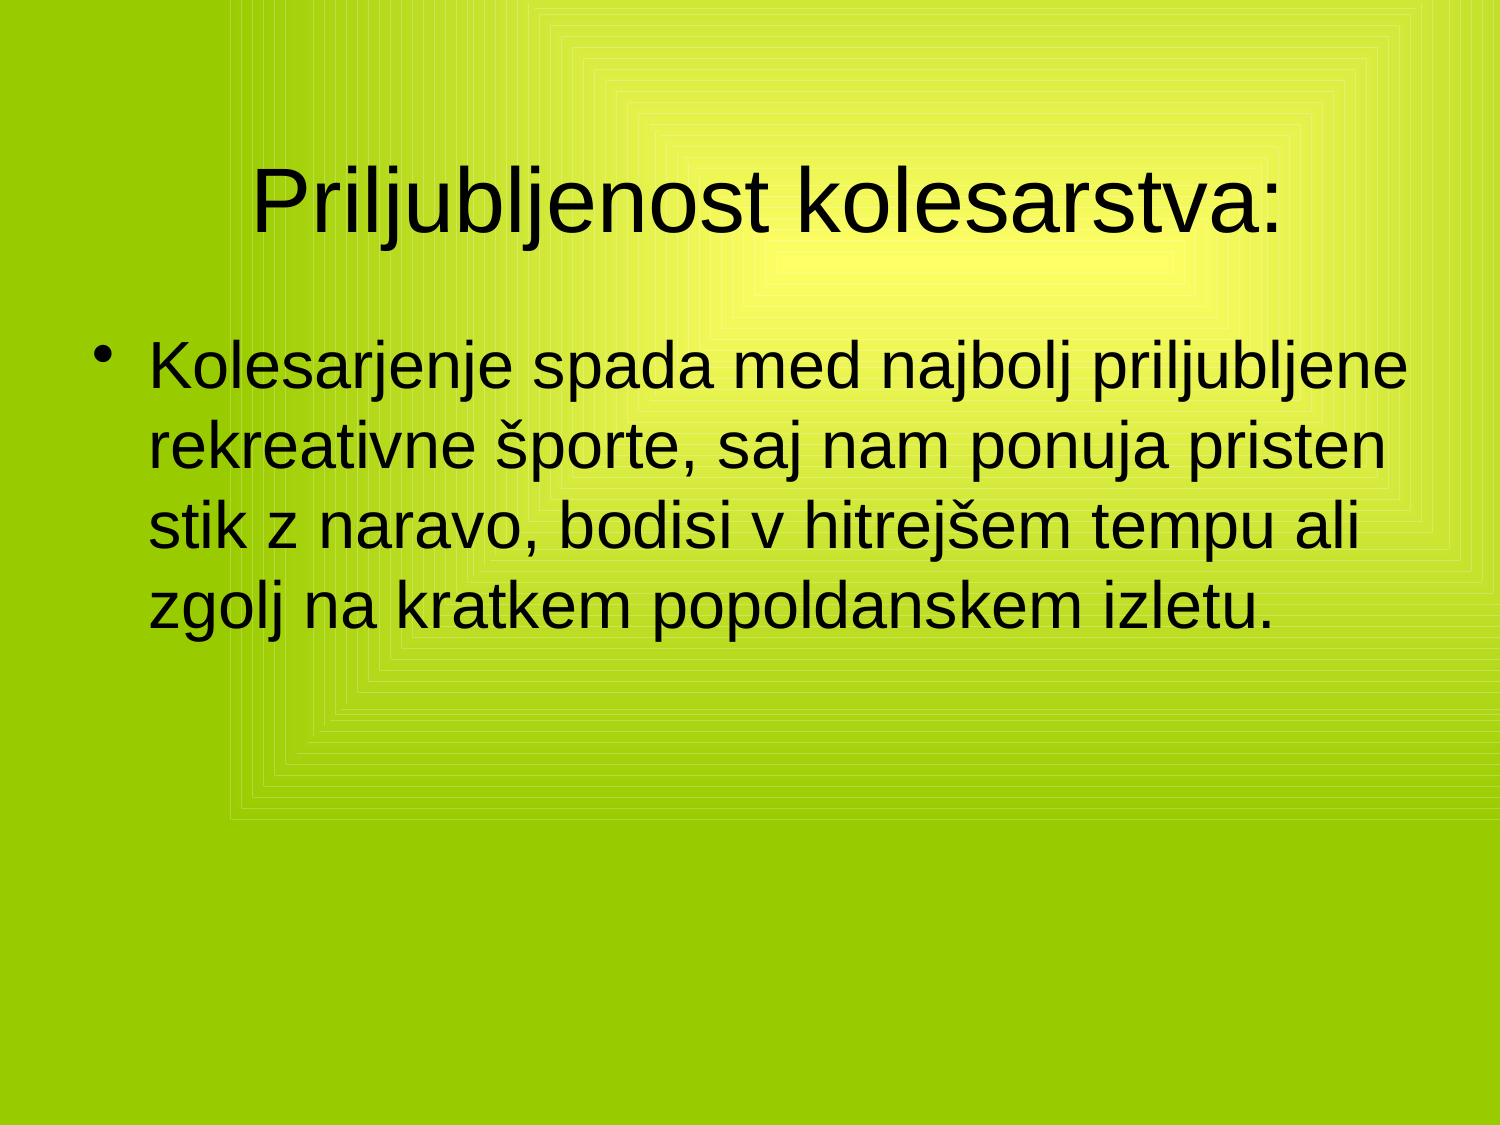

# Priljubljenost kolesarstva:
Kolesarjenje spada med najbolj priljubljene rekreativne športe, saj nam ponuja pristen stik z naravo, bodisi v hitrejšem tempu ali zgolj na kratkem popoldanskem izletu.